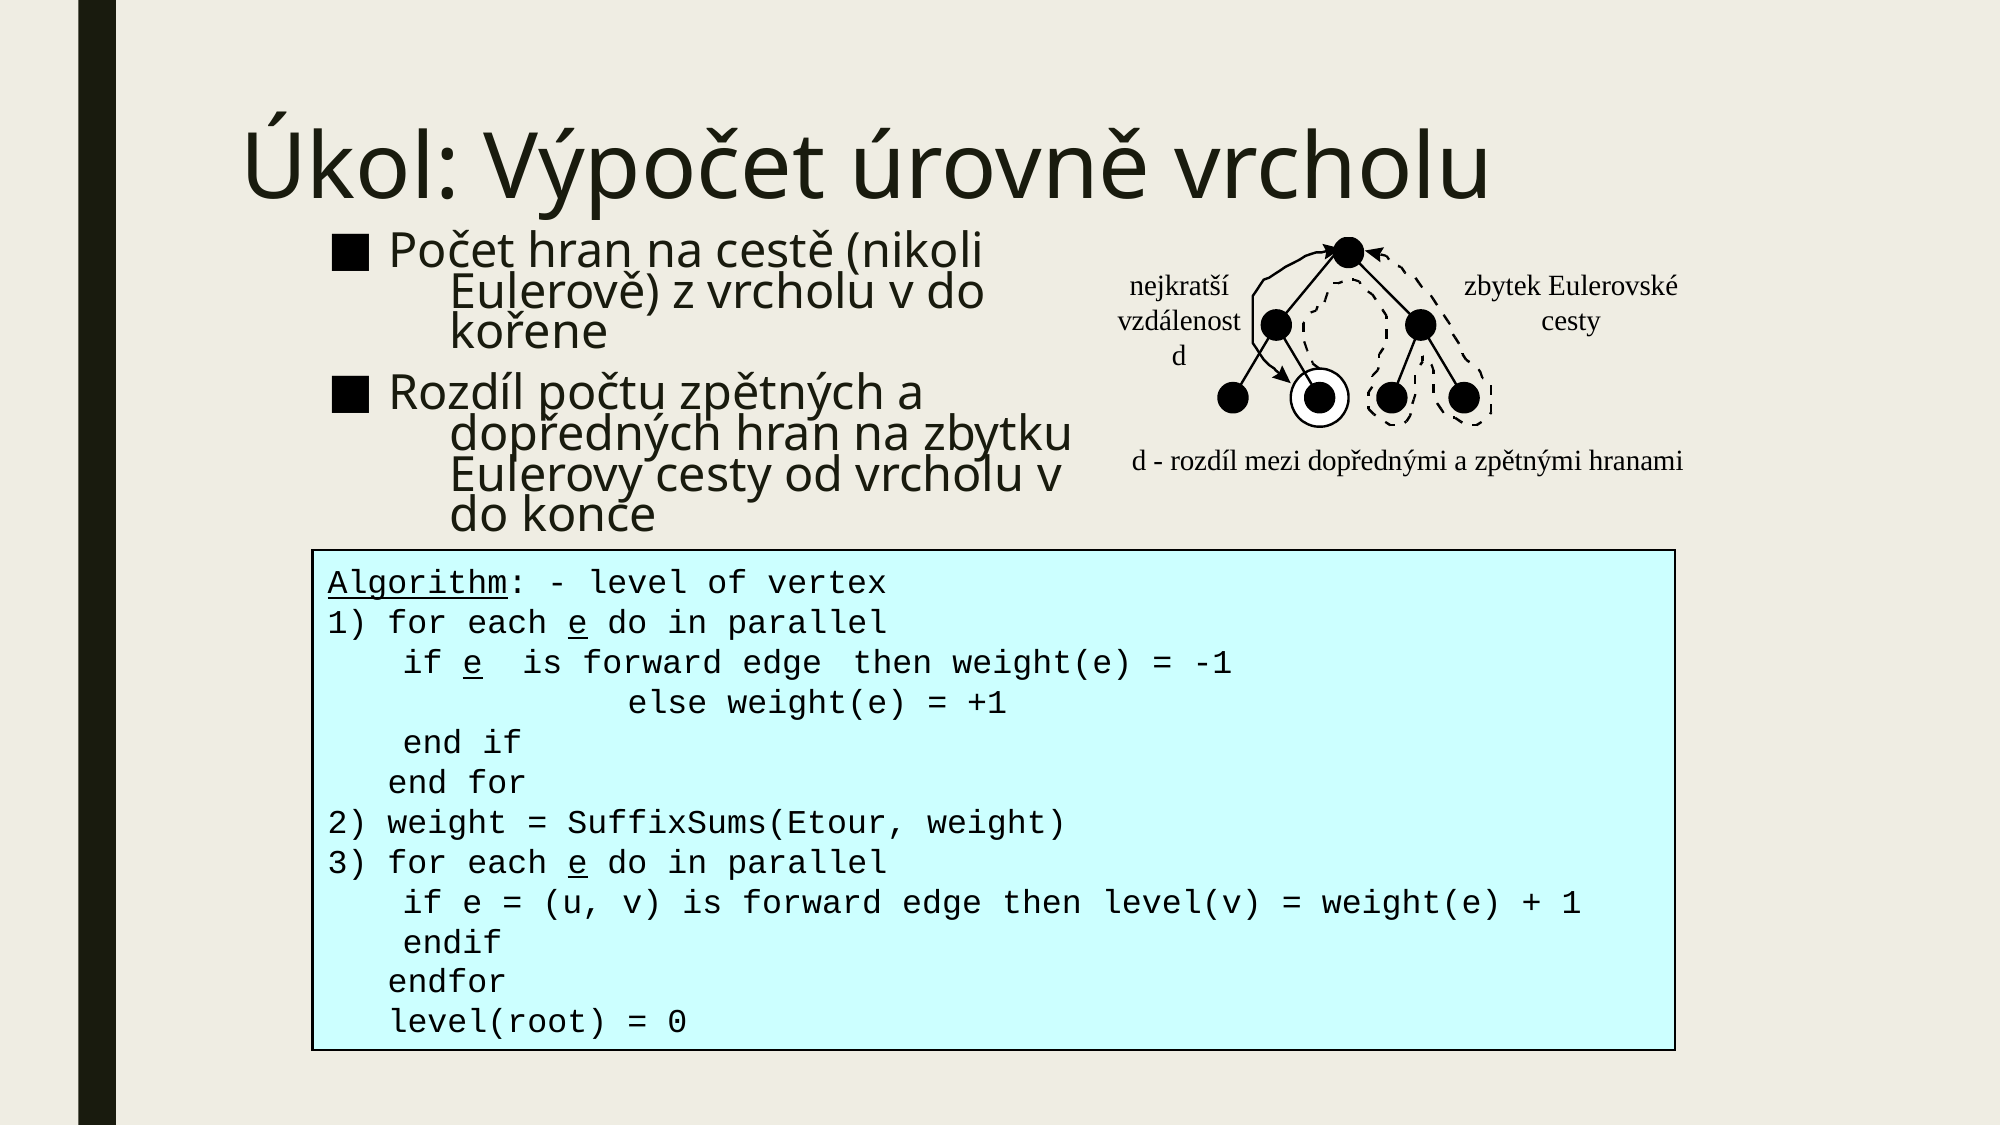

# Úkol: Výpočet úrovně vrcholu
Počet hran na cestě (nikoli Eulerově) z vrcholu v do kořene
Rozdíl počtu zpětných a dopředných hran na zbytku Eulerovy cesty od vrcholu v do konce
Algorithm: - level of vertex
1) for each e do in parallel
	if e is forward edge 	then weight(e) = -1
				else weight(e) = +1
	end if
 end for
2) weight = SuffixSums(Etour, weight)
3) for each e do in parallel
	if e = (u, v) is forward edge then level(v) = weight(e) + 1
 	endif
 endfor
 level(root) = 0